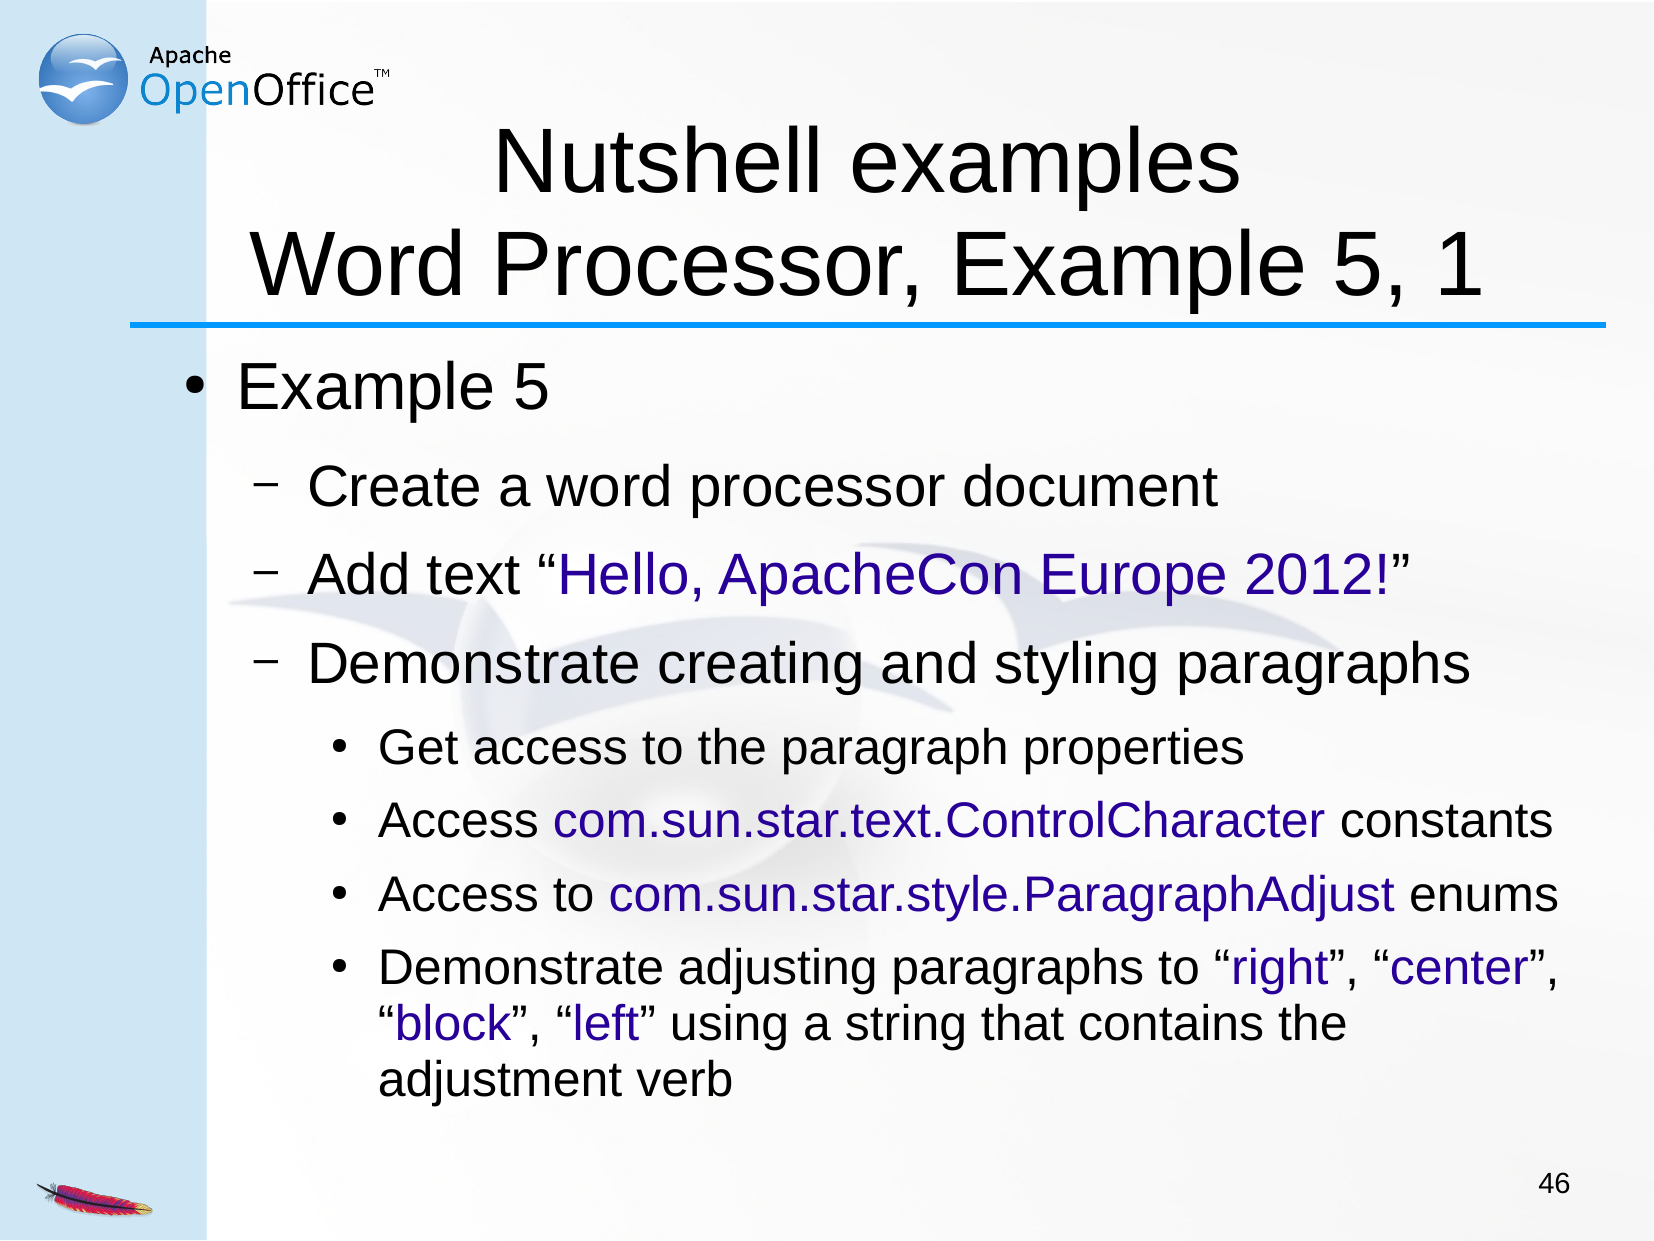

# Nutshell examples Word Processor, Example 5, 1
Example 5
Create a word processor document
Add text “Hello, ApacheCon Europe 2012!”
Demonstrate creating and styling paragraphs
Get access to the paragraph properties
Access com.sun.star.text.ControlCharacter constants
Access to com.sun.star.style.ParagraphAdjust enums
Demonstrate adjusting paragraphs to “right”, “center”, “block”, “left” using a string that contains the adjustment verb
46